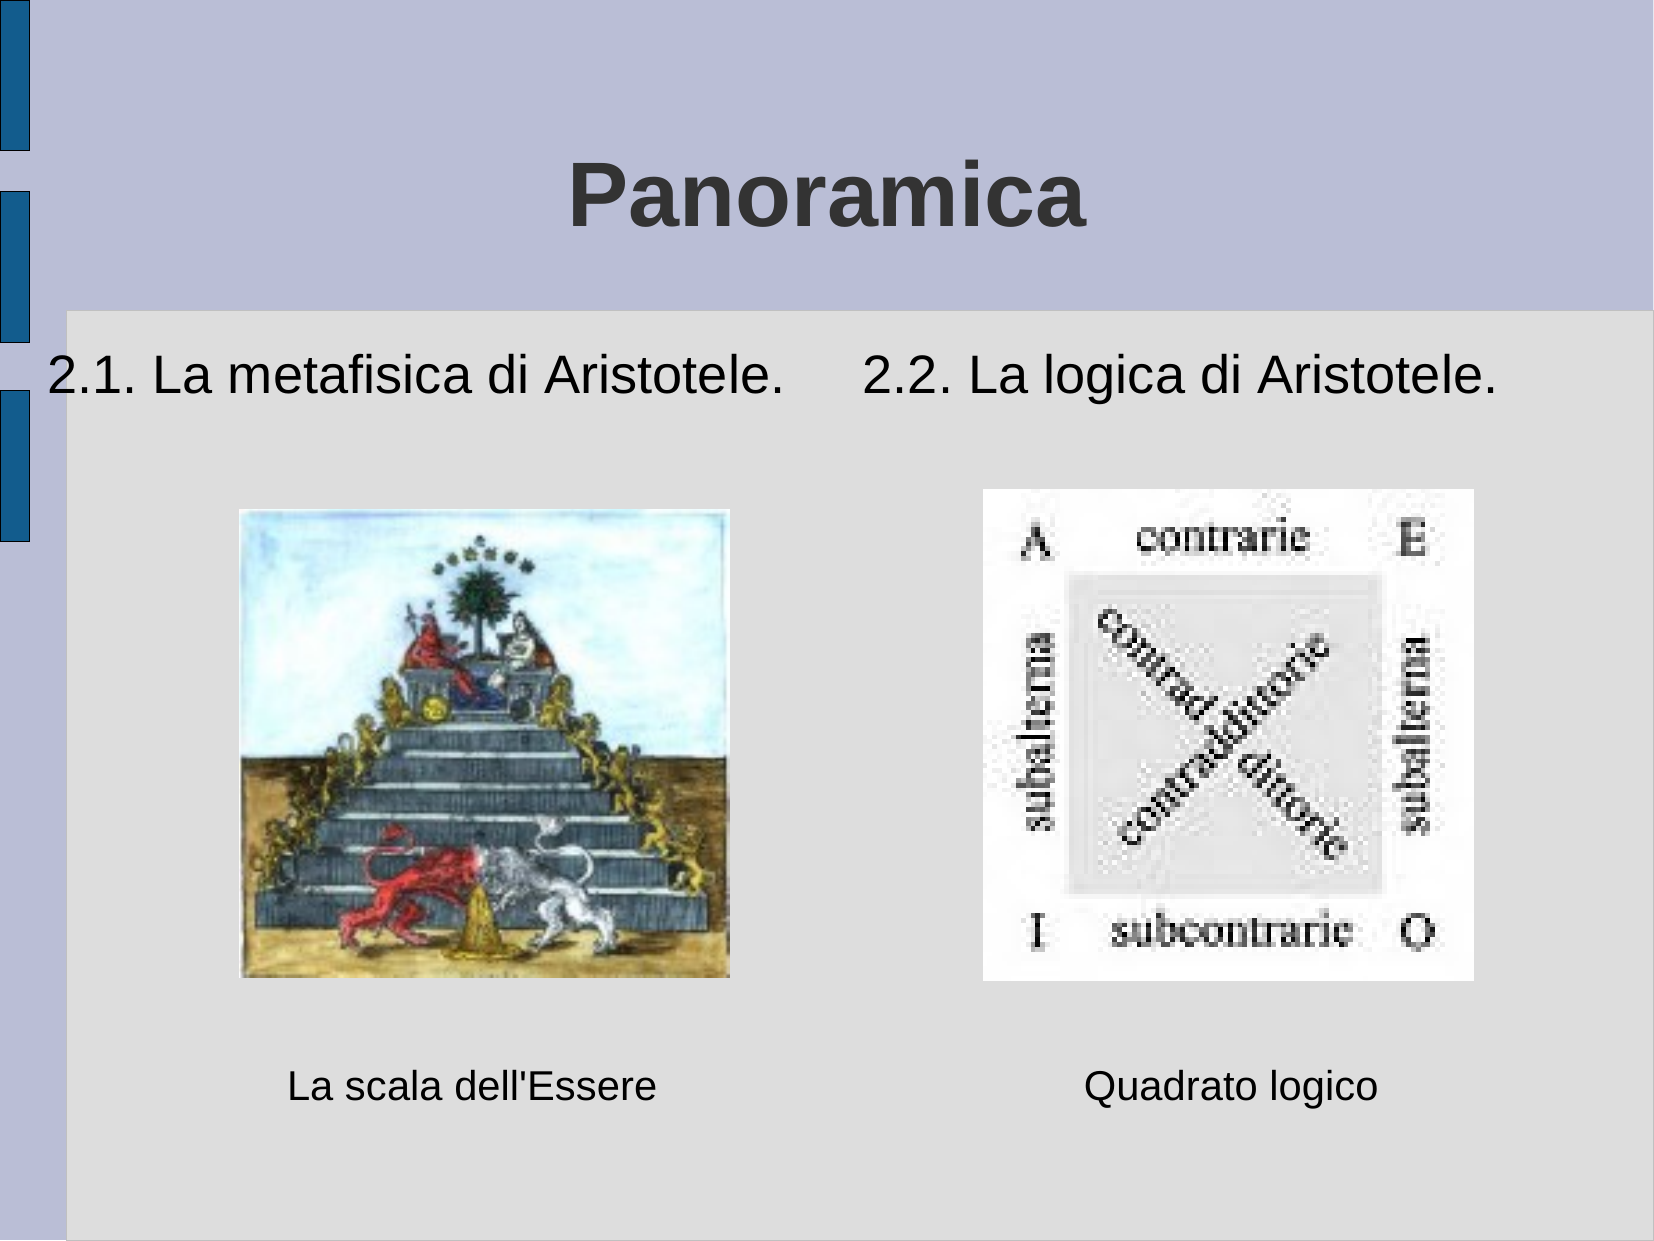

# Panoramica
2.1. La metafisica di Aristotele.
2.2. La logica di Aristotele.
La scala dell'Essere
Quadrato logico